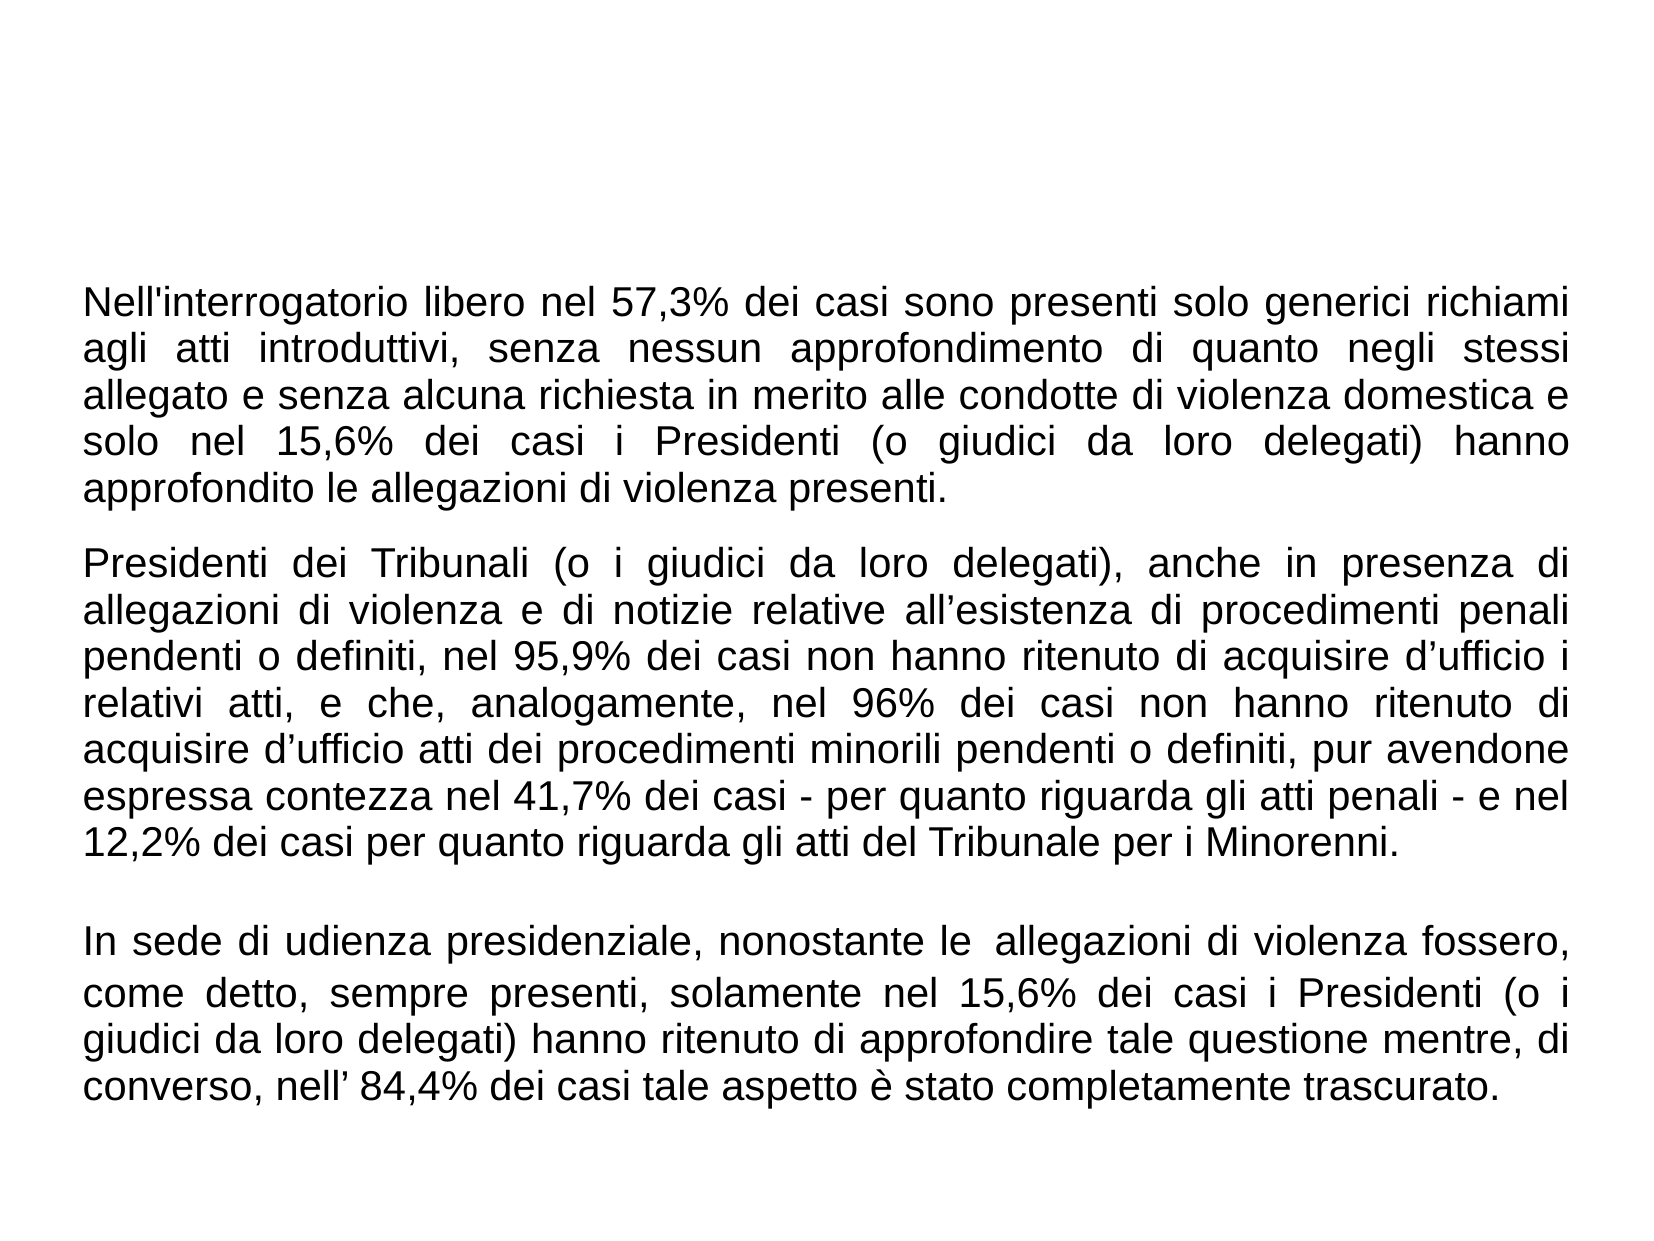

#
Nell'interrogatorio libero nel 57,3% dei casi sono presenti solo generici richiami agli atti introduttivi, senza nessun approfondimento di quanto negli stessi allegato e senza alcuna richiesta in merito alle condotte di violenza domestica e solo nel 15,6% dei casi i Presidenti (o giudici da loro delegati) hanno approfondito le allegazioni di violenza presenti.
Presidenti dei Tribunali (o i giudici da loro delegati), anche in presenza di allegazioni di violenza e di notizie relative all’esistenza di procedimenti penali pendenti o definiti, nel 95,9% dei casi non hanno ritenuto di acquisire d’ufficio i relativi atti, e che, analogamente, nel 96% dei casi non hanno ritenuto di acquisire d’ufficio atti dei procedimenti minorili pendenti o definiti, pur avendone espressa contezza nel 41,7% dei casi - per quanto riguarda gli atti penali - e nel 12,2% dei casi per quanto riguarda gli atti del Tribunale per i Minorenni.
In sede di udienza presidenziale, nonostante le allegazioni di violenza fossero, come detto, sempre presenti, solamente nel 15,6% dei casi i Presidenti (o i giudici da loro delegati) hanno ritenuto di approfondire tale questione mentre, di converso, nell’ 84,4% dei casi tale aspetto è stato completamente trascurato.